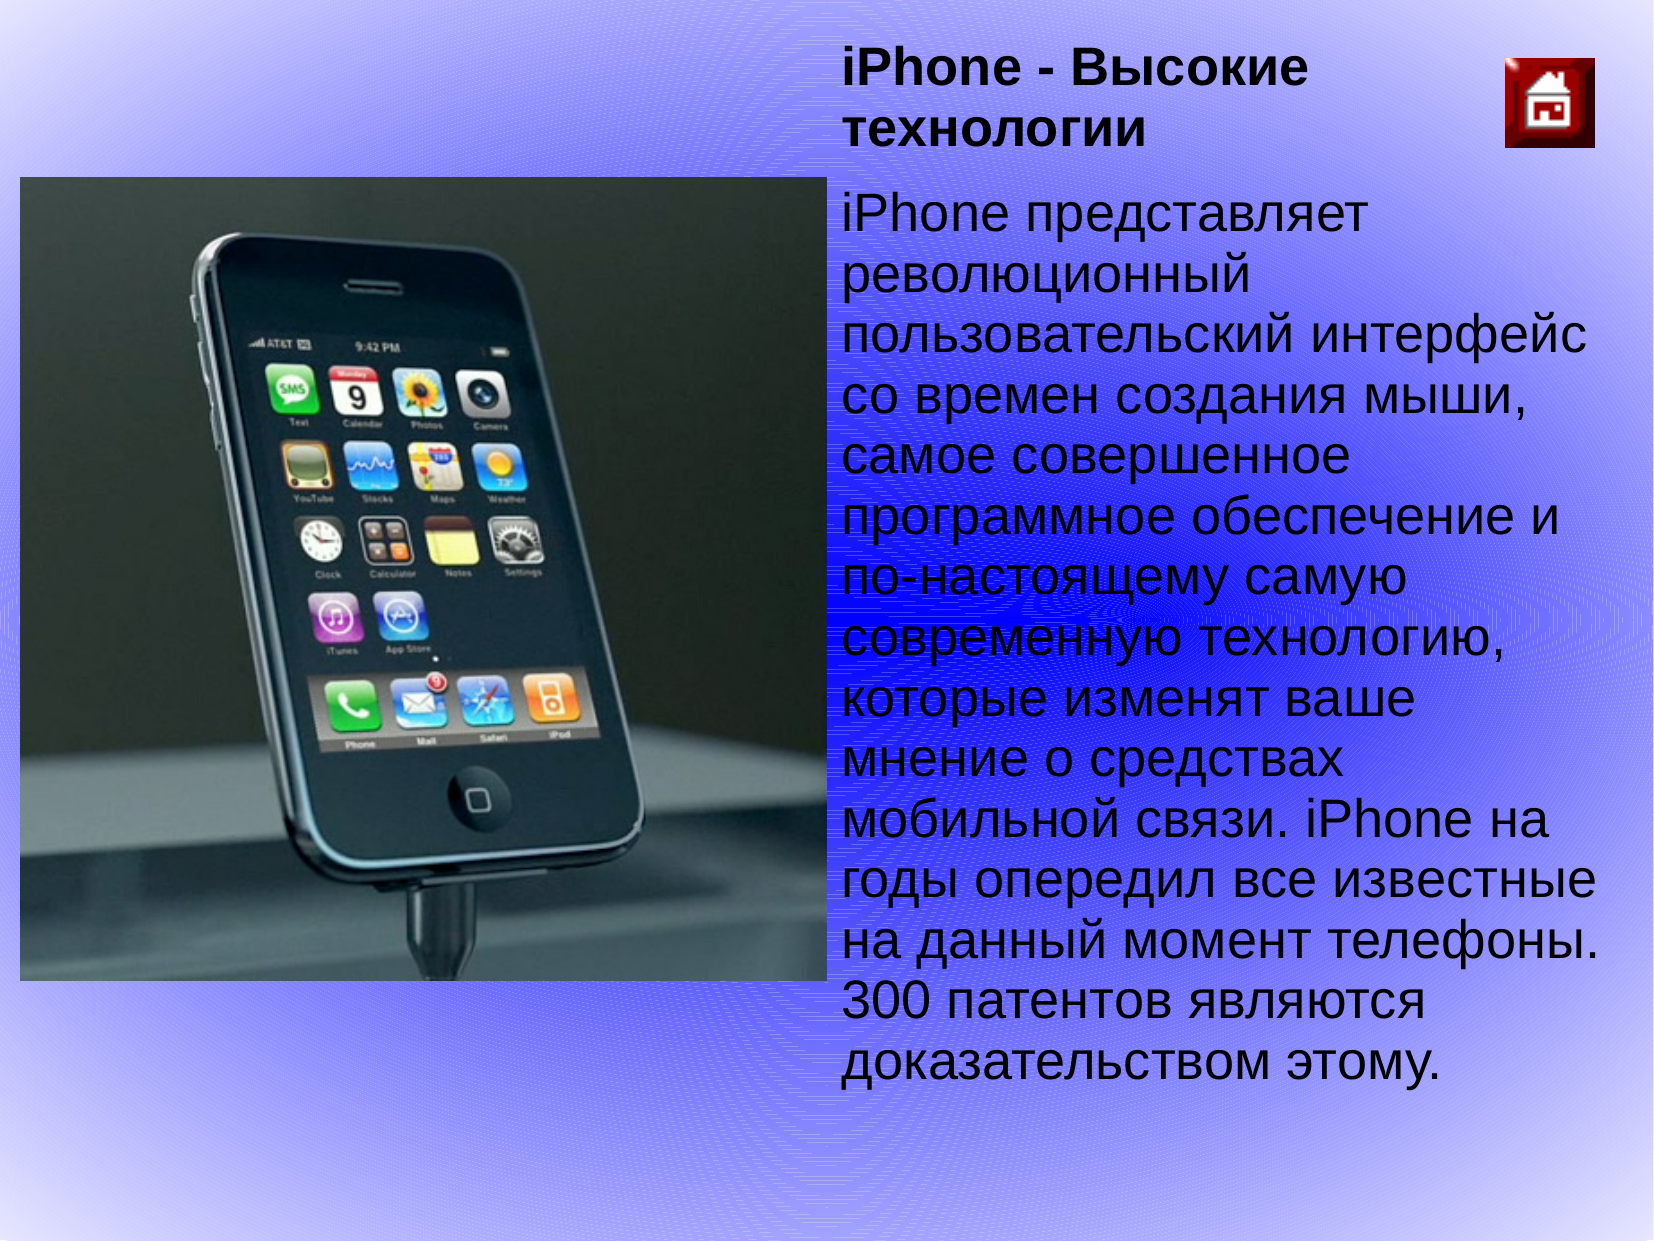

iPhone - Высокие технологии
iPhone представляет революционный пользовательский интерфейс со времен создания мыши, самое совершенное программное обеспечение и по-настоящему самую современную технологию, которые изменят ваше мнение о средствах мобильной связи. iPhone на годы опередил все известные на данный момент телефоны. 300 патентов являются доказательством этому.